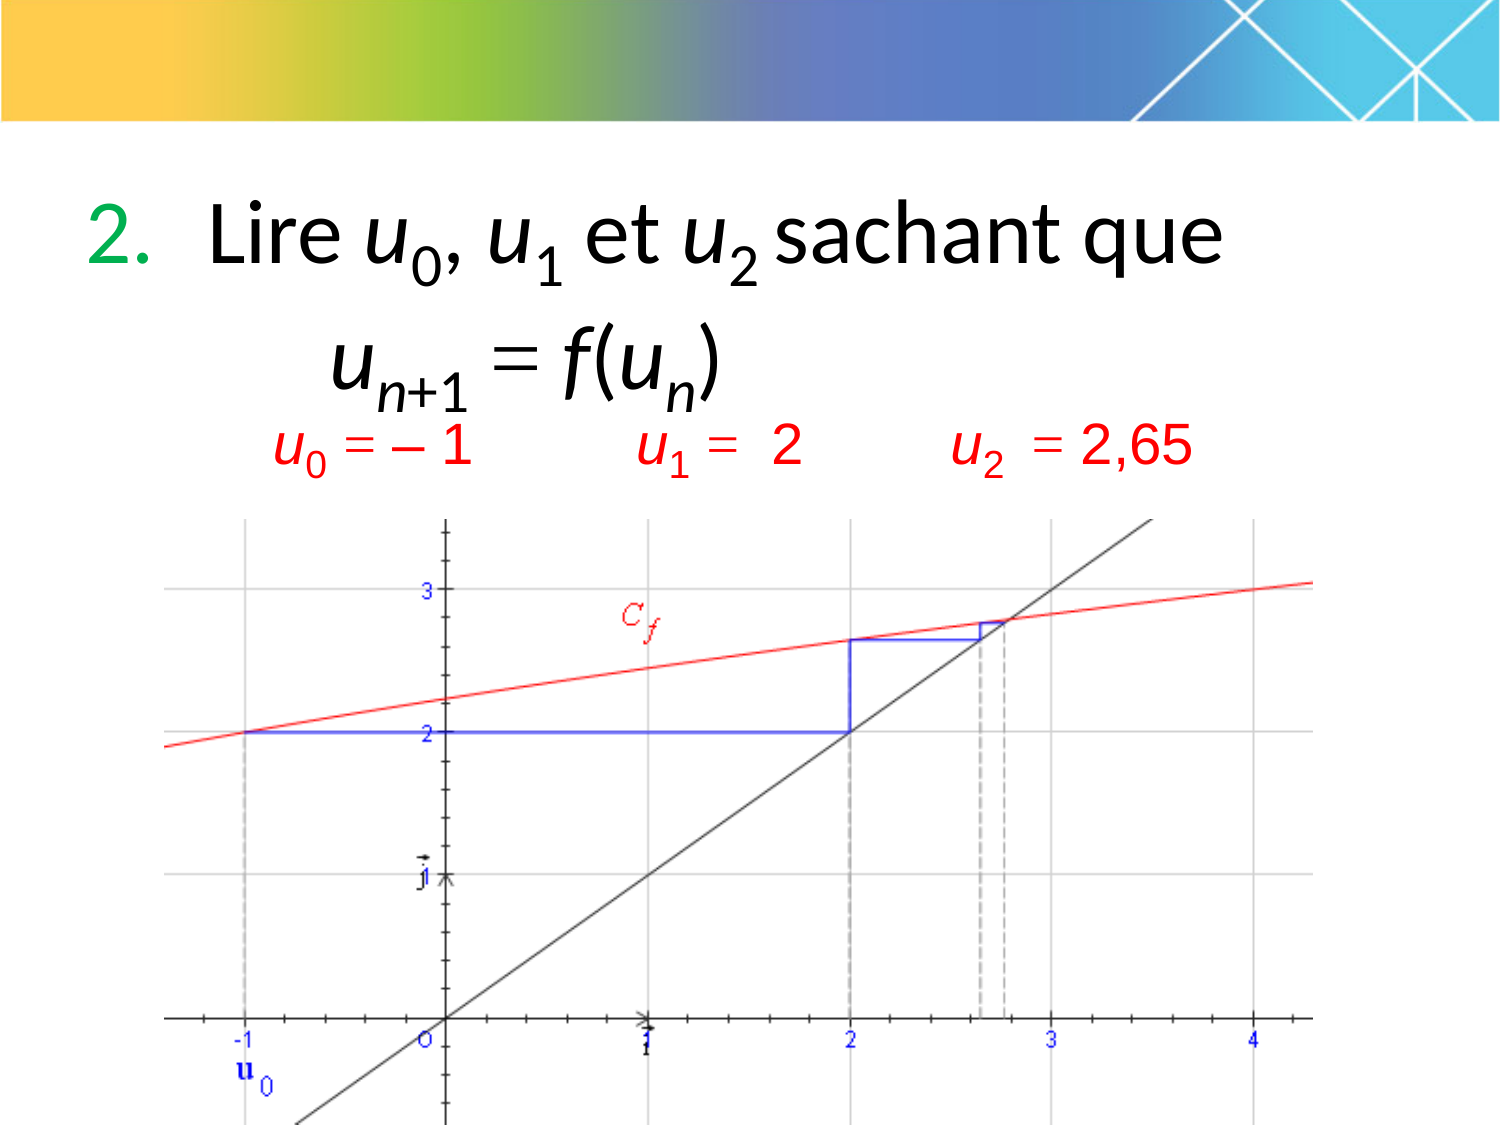

# Lire u0, u1 et u2 sachant que un+1 = f(un)
u0 = – 1 u1 = 2 u2 = 2,65